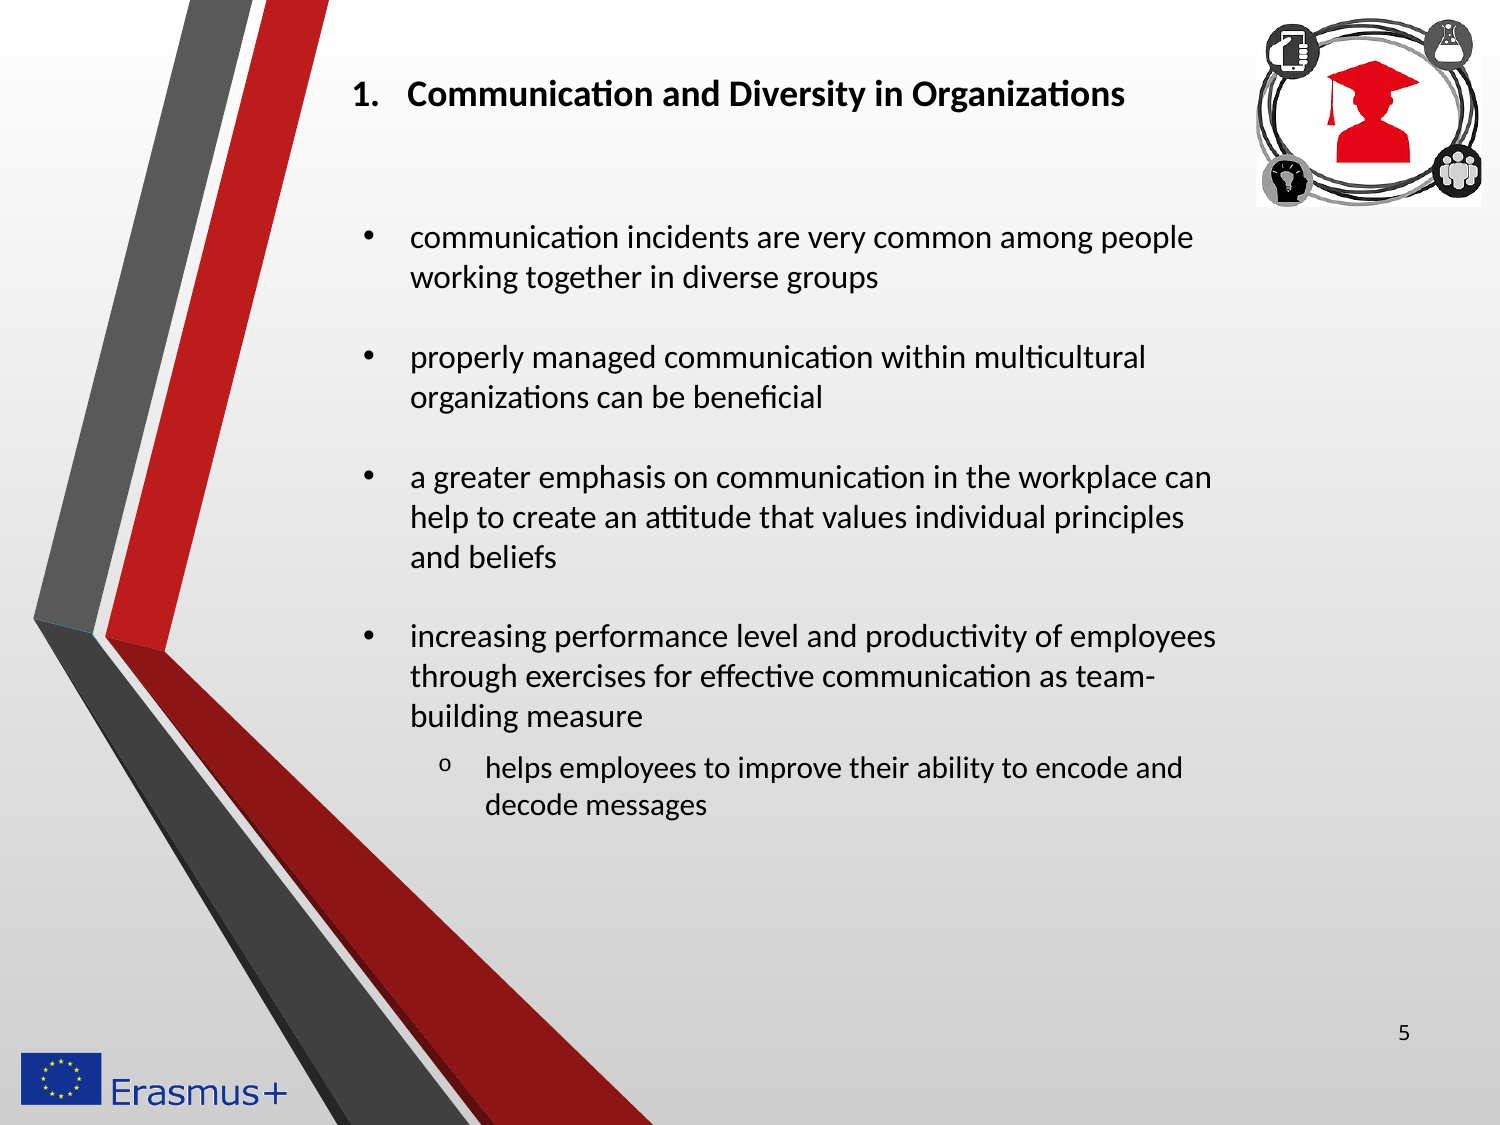

Communication and Diversity in Organizations
communication incidents are very common among people working together in diverse groups
properly managed communication within multicultural organizations can be beneficial
a greater emphasis on communication in the workplace can help to create an attitude that values individual principles and beliefs
increasing performance level and productivity of employees through exercises for effective communication as team-building measure
helps employees to improve their ability to encode and decode messages